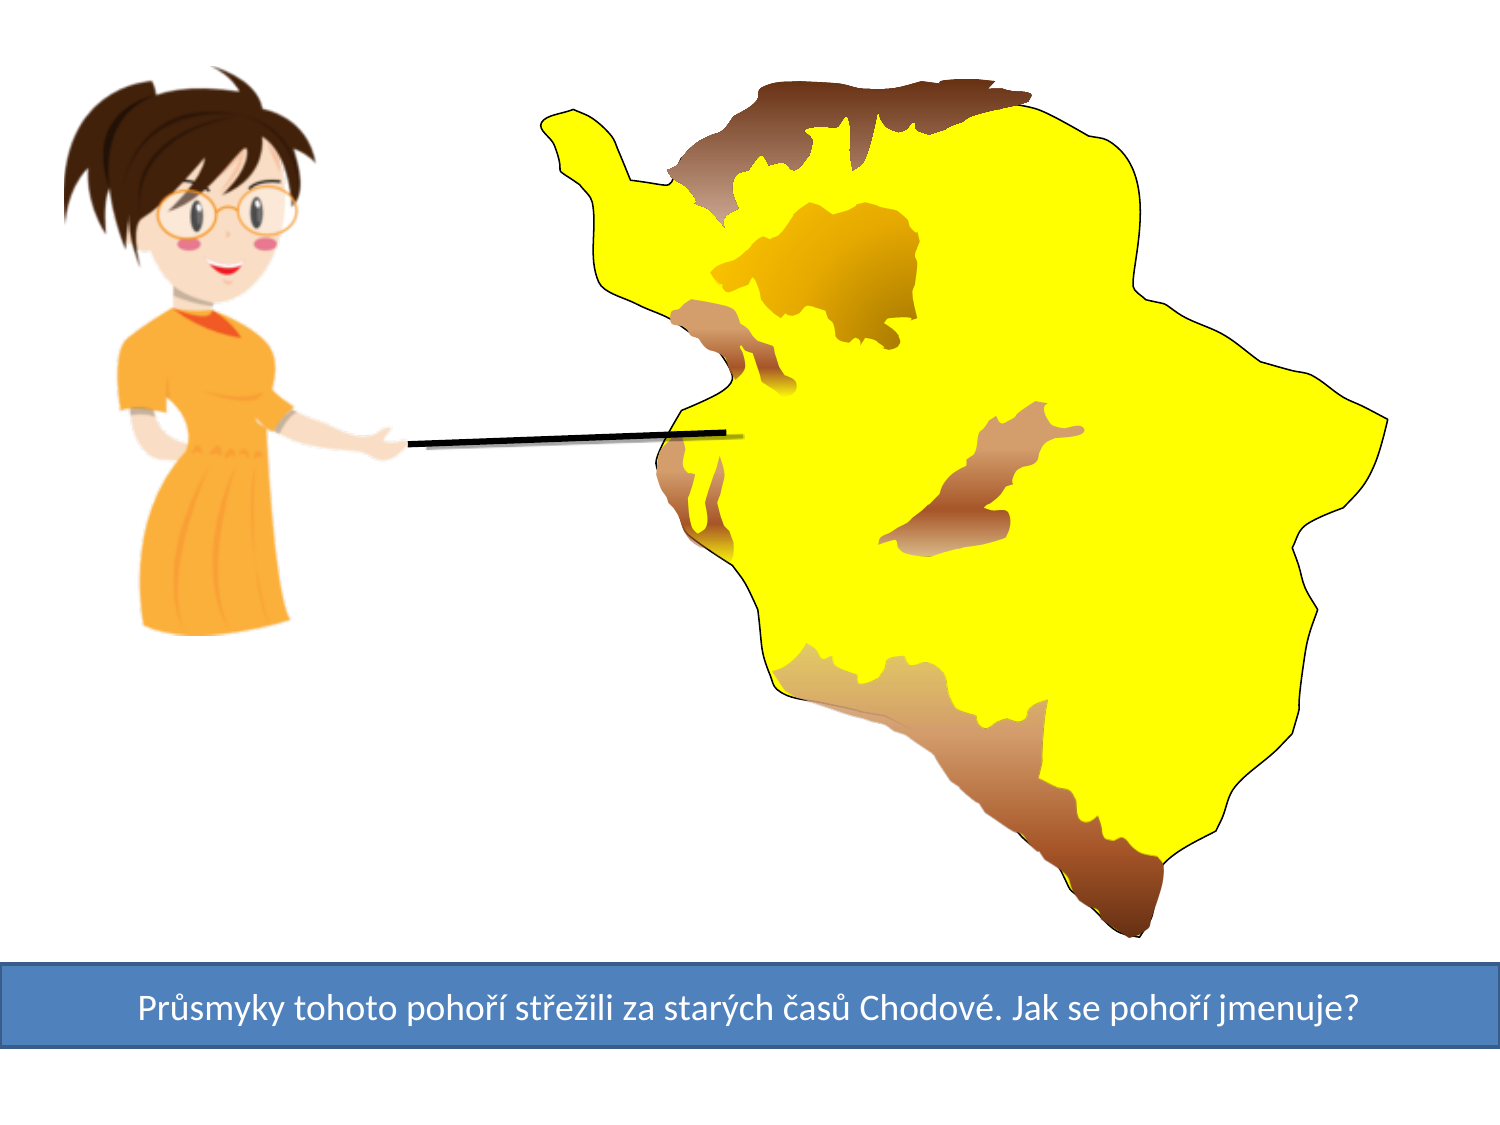

Průsmyky tohoto pohoří střežili za starých časů Chodové. Jak se pohoří jmenuje?